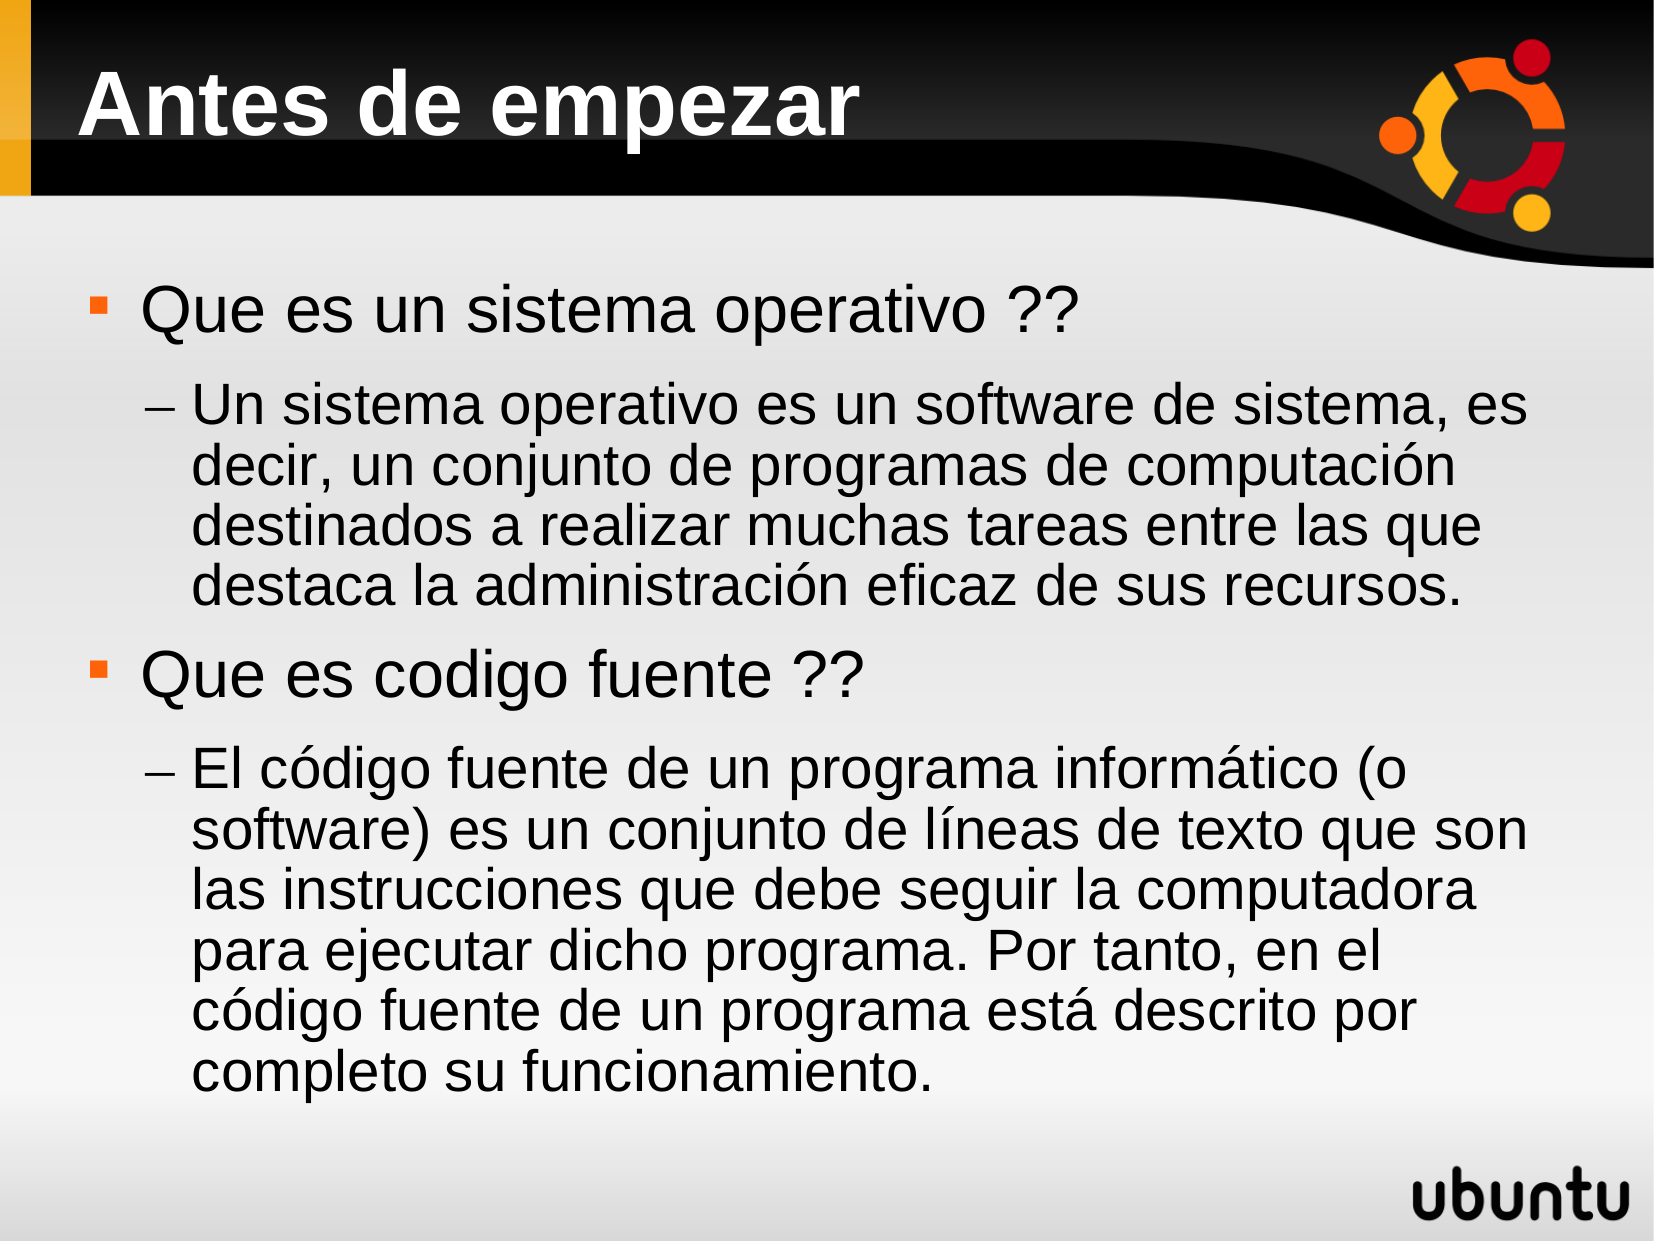

# Antes de empezar
Que es un sistema operativo ??
Un sistema operativo es un software de sistema, es decir, un conjunto de programas de computación destinados a realizar muchas tareas entre las que destaca la administración eficaz de sus recursos.
Que es codigo fuente ??
El código fuente de un programa informático (o software) es un conjunto de líneas de texto que son las instrucciones que debe seguir la computadora para ejecutar dicho programa. Por tanto, en el código fuente de un programa está descrito por completo su funcionamiento.